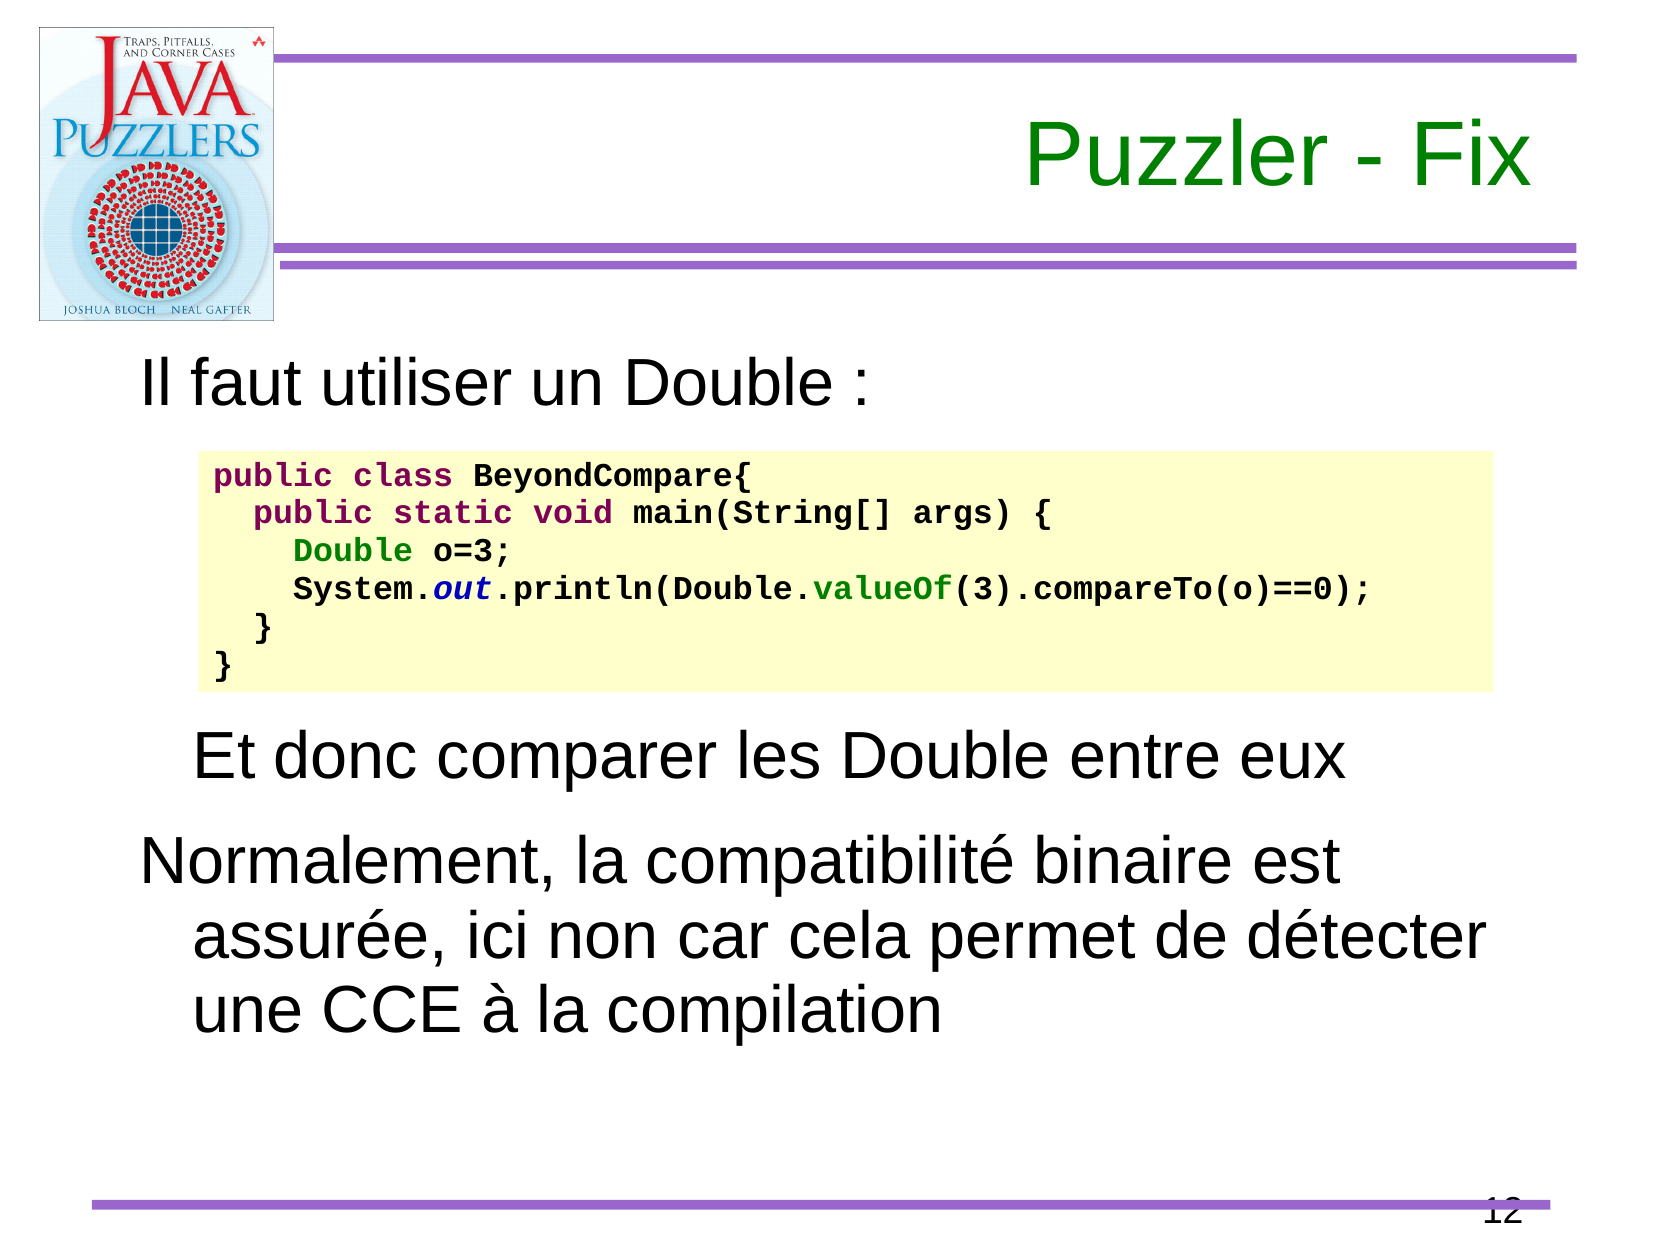

# Puzzler - Fix
Il faut utiliser un Double :
Et donc comparer les Double entre eux
Normalement, la compatibilité binaire est assurée, ici non car cela permet de détecter une CCE à la compilation
public class BeyondCompare{
 public static void main(String[] args) {
 Double o=3;
 System.out.println(Double.valueOf(3).compareTo(o)==0);
 }
}